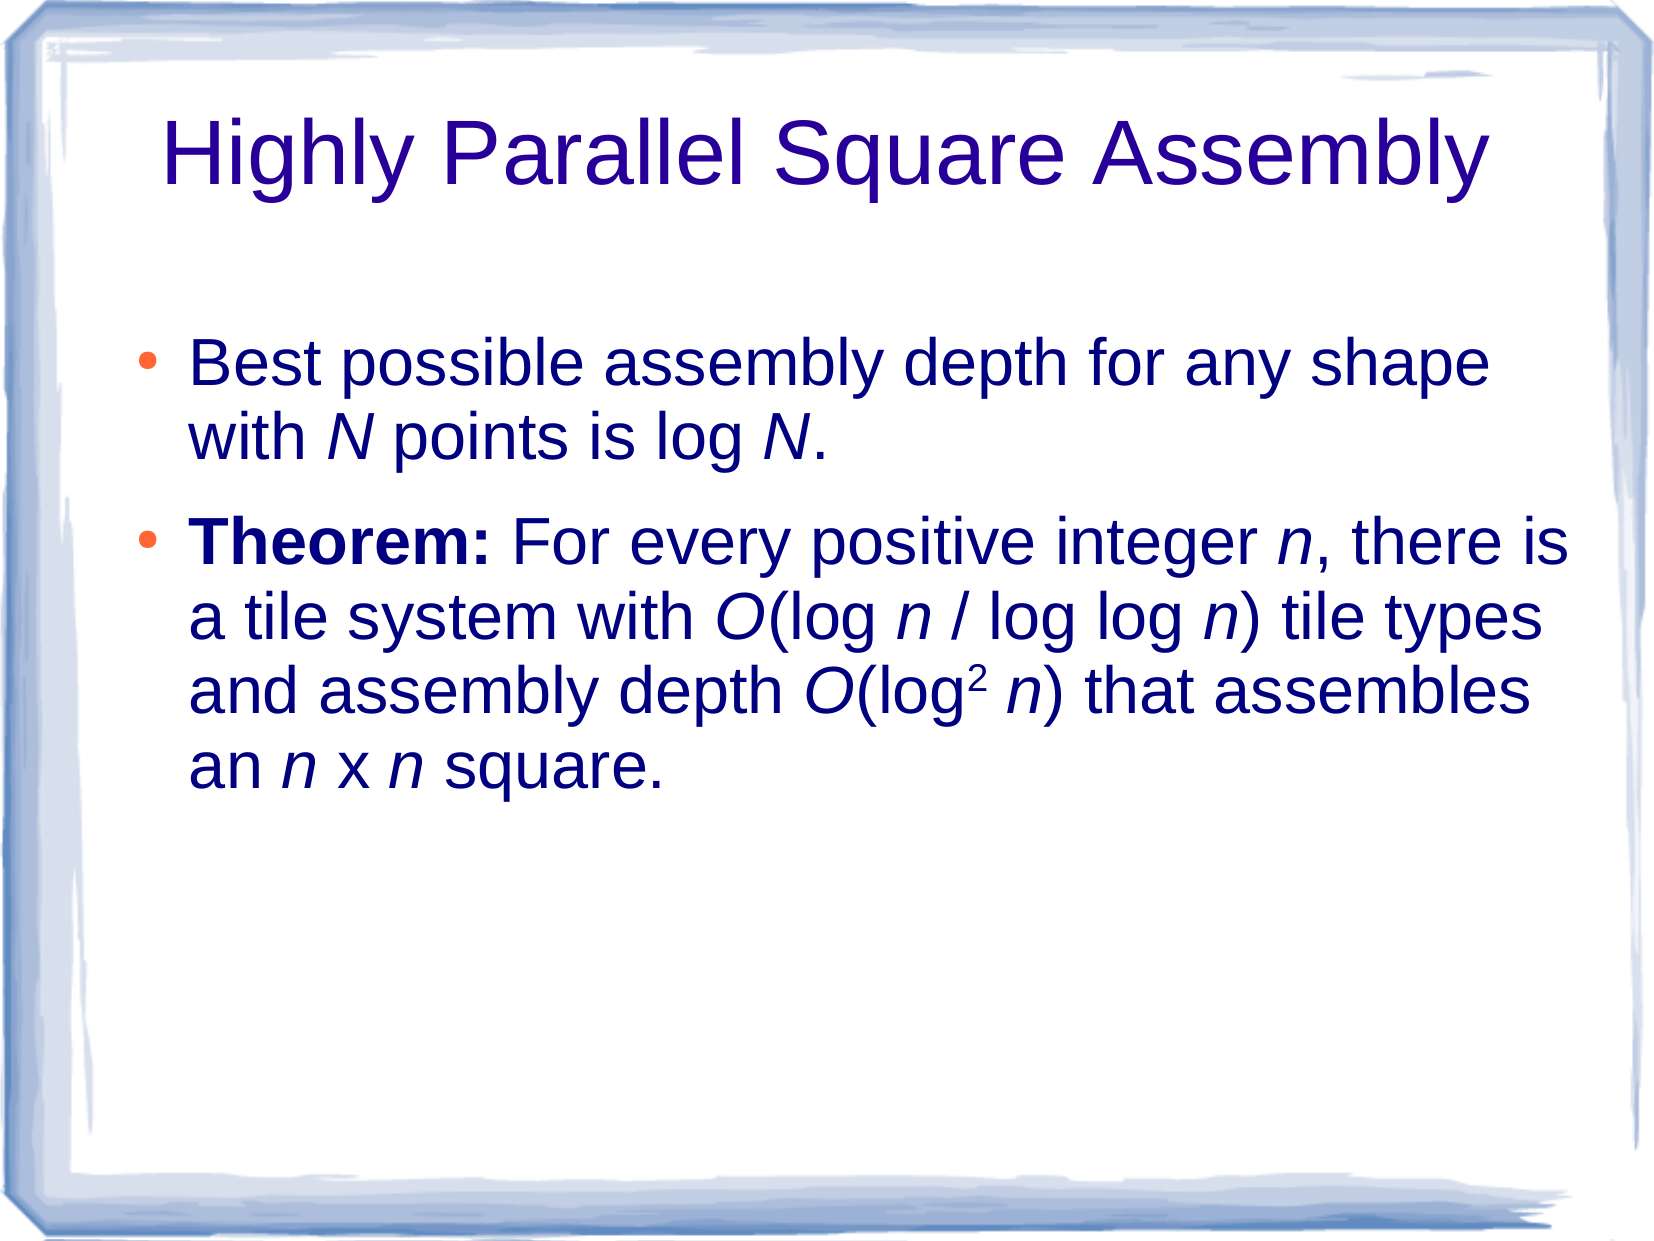

# Highly Parallel Square Assembly
Best possible assembly depth for any shape with N points is log N.
Theorem: For every positive integer n, there is a tile system with O(log n / log log n) tile types and assembly depth O(log2 n) that assembles an n x n square.